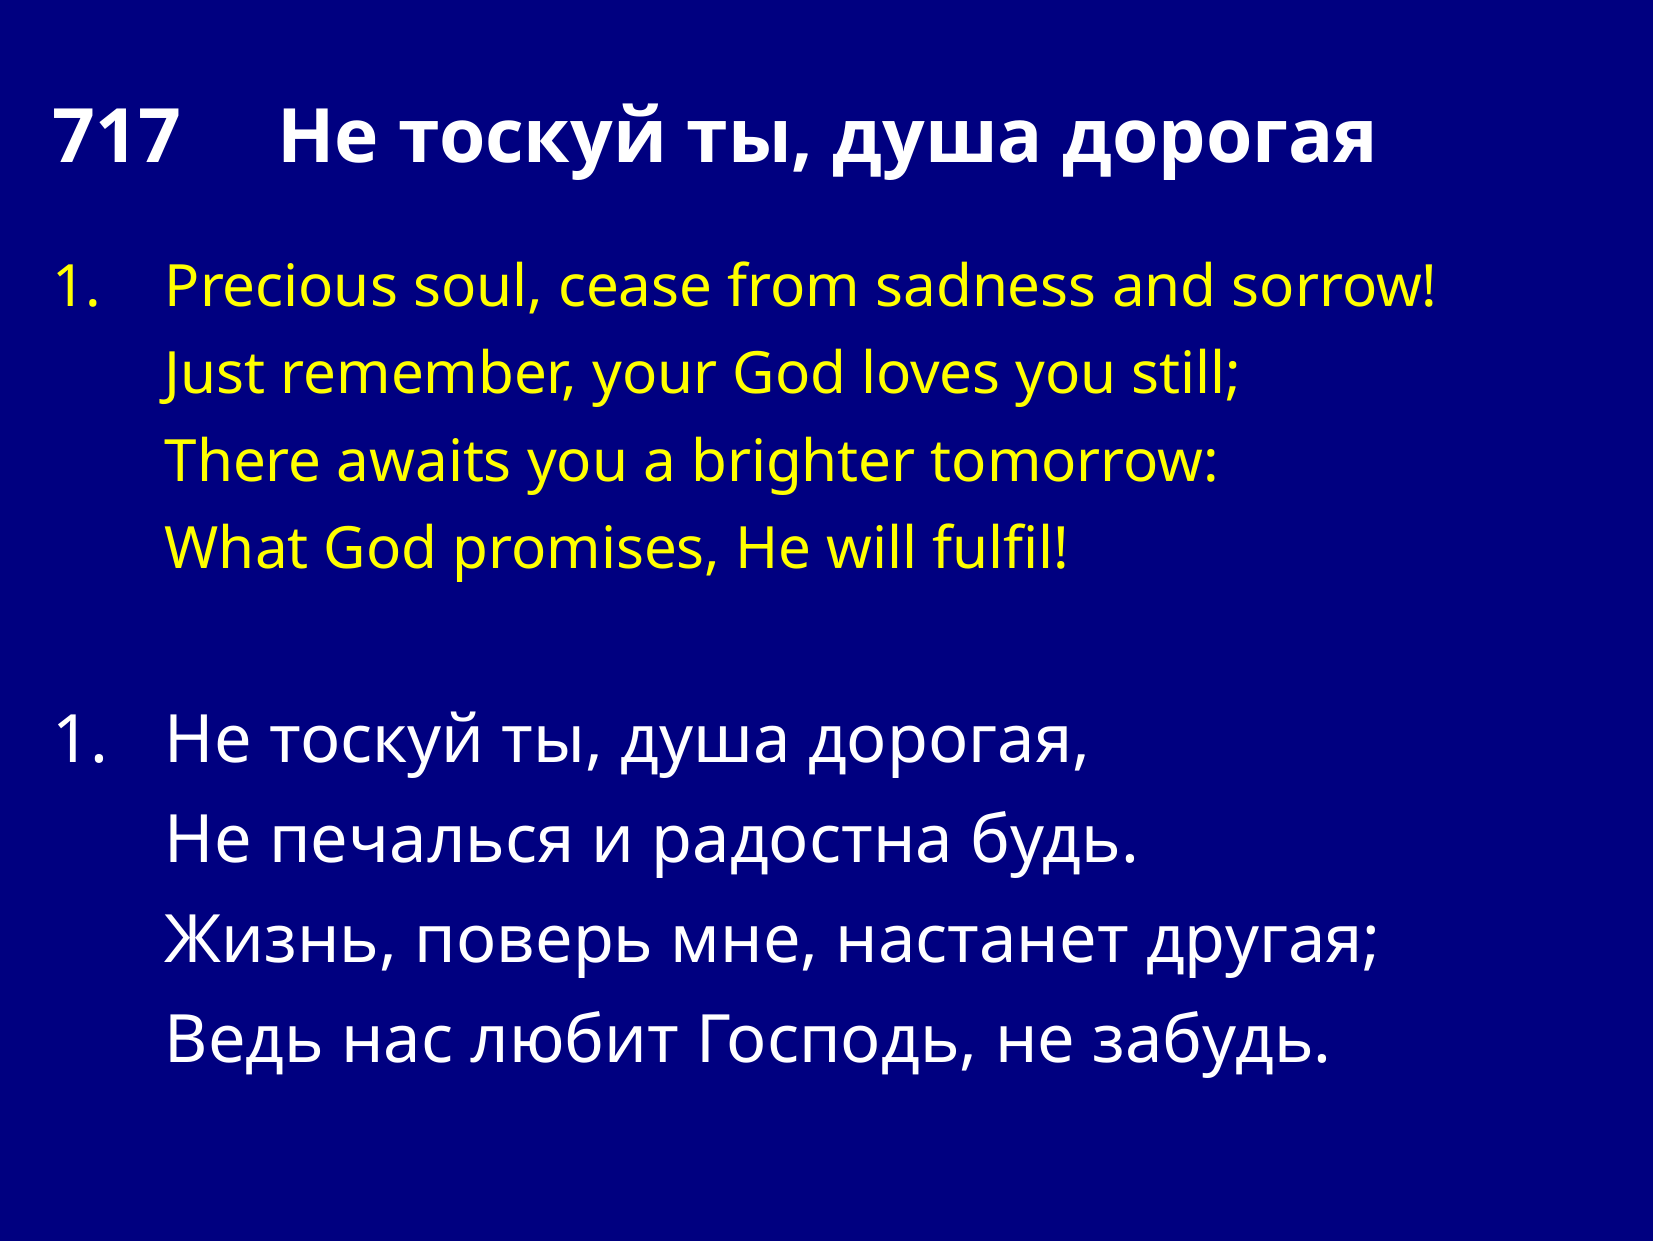

717	Не тоскуй ты, душа дорогая
1.	Precious soul, cease from sadness and sorrow!
	Just remember, your God loves you still;
	There awaits you a brighter tomorrow:
	What God promises, He will fulfil!
1.	Не тоскуй ты, душа дорогая,
	Не печалься и радостна будь.
	Жизнь, поверь мне, настанет другая;
	Ведь нас любит Господь, не забудь.